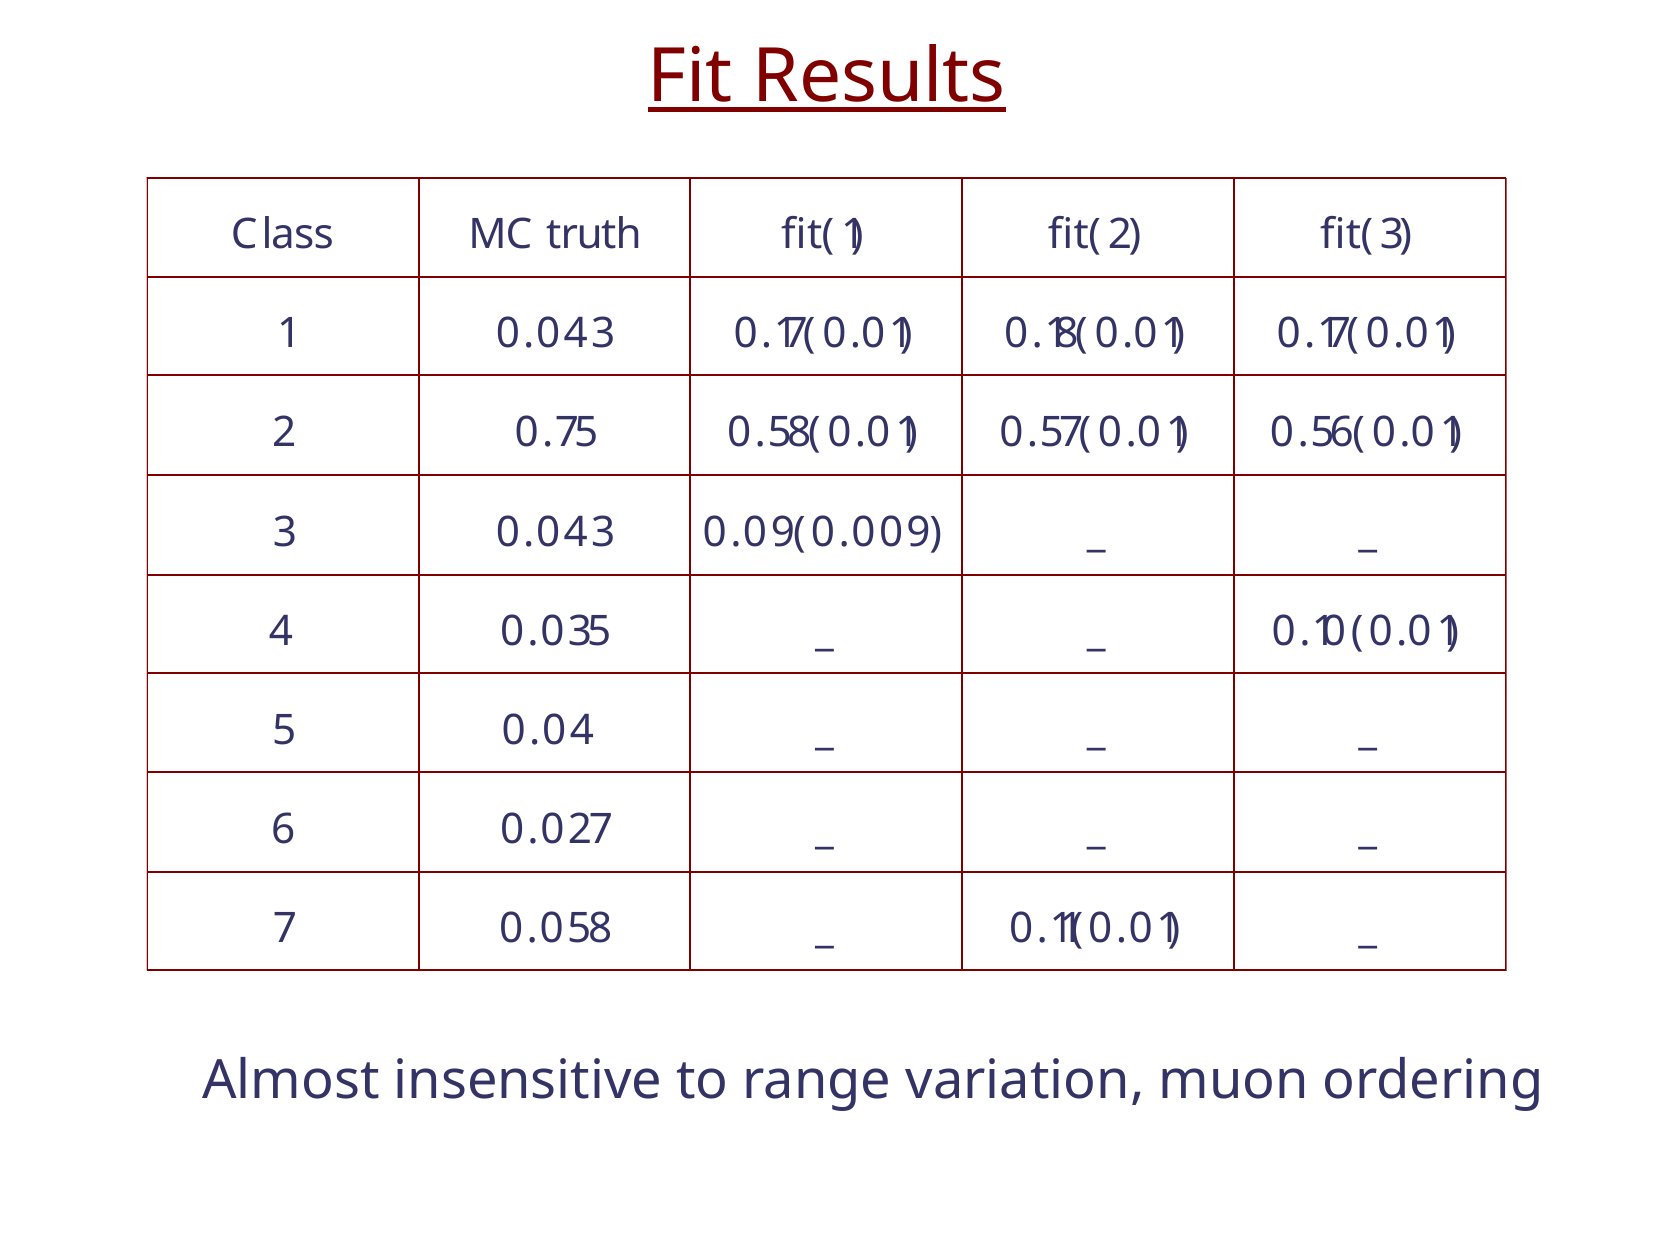

# Fit Results
Almost insensitive to range variation, muon ordering